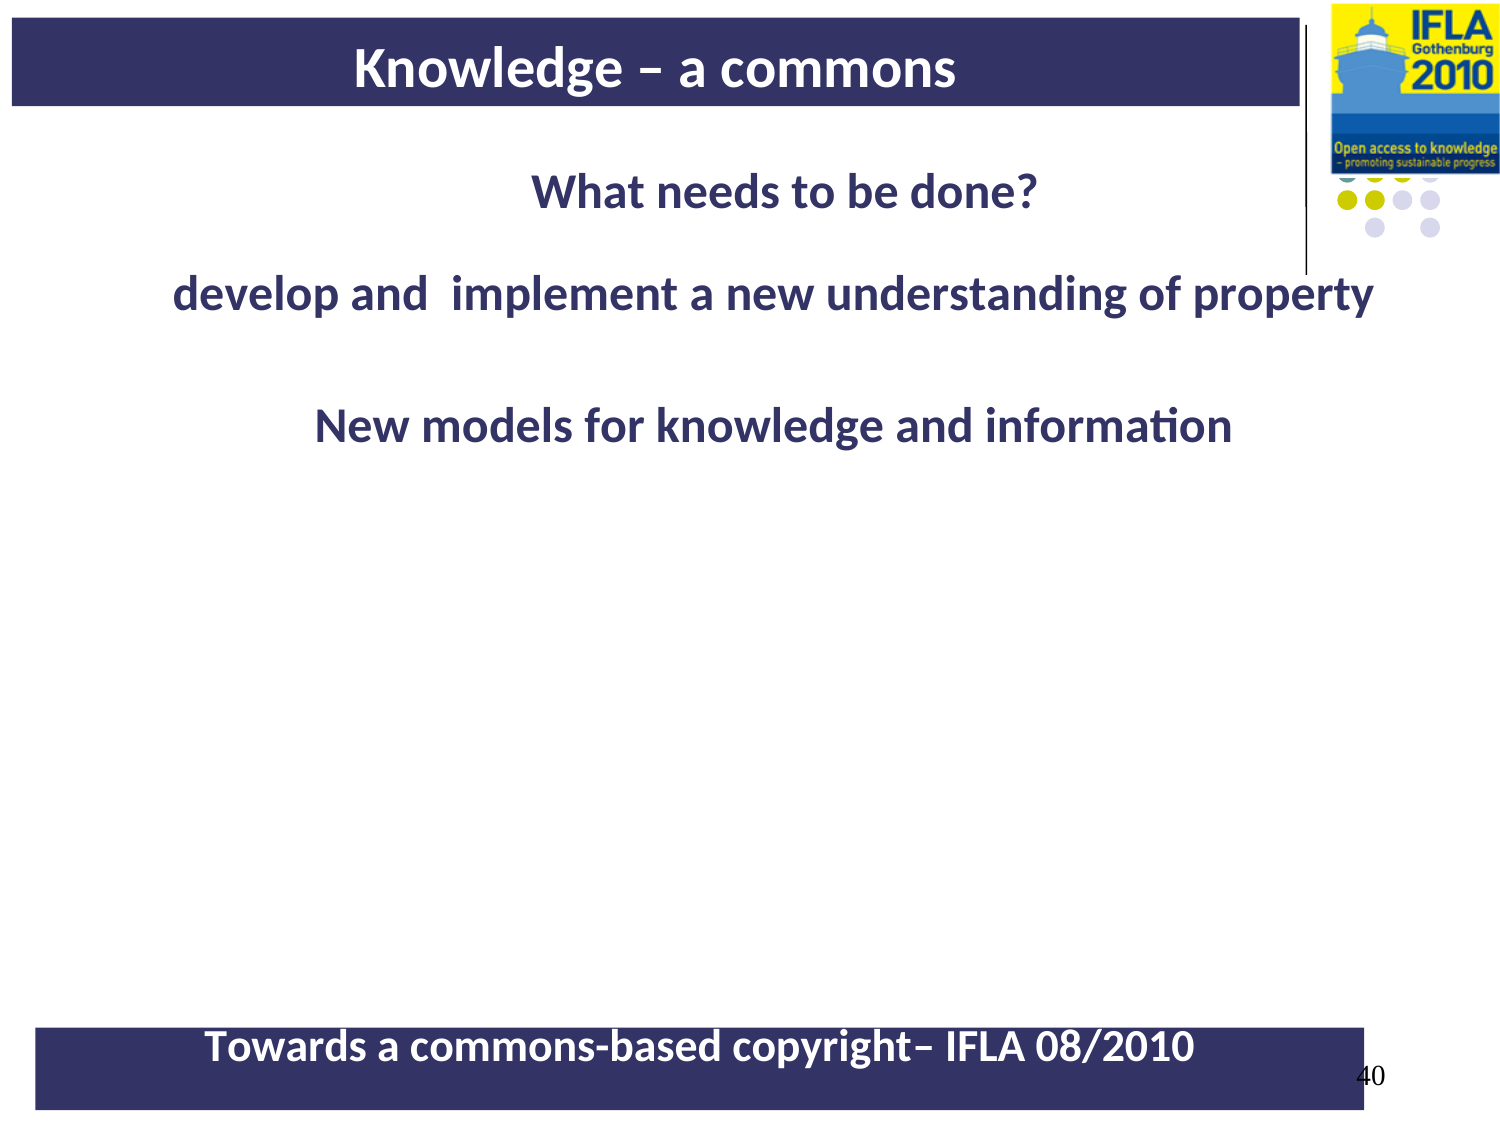

# Knowledge – a commons
What needs to be done?
develop and implement a new understanding of property
New models for knowledge and information